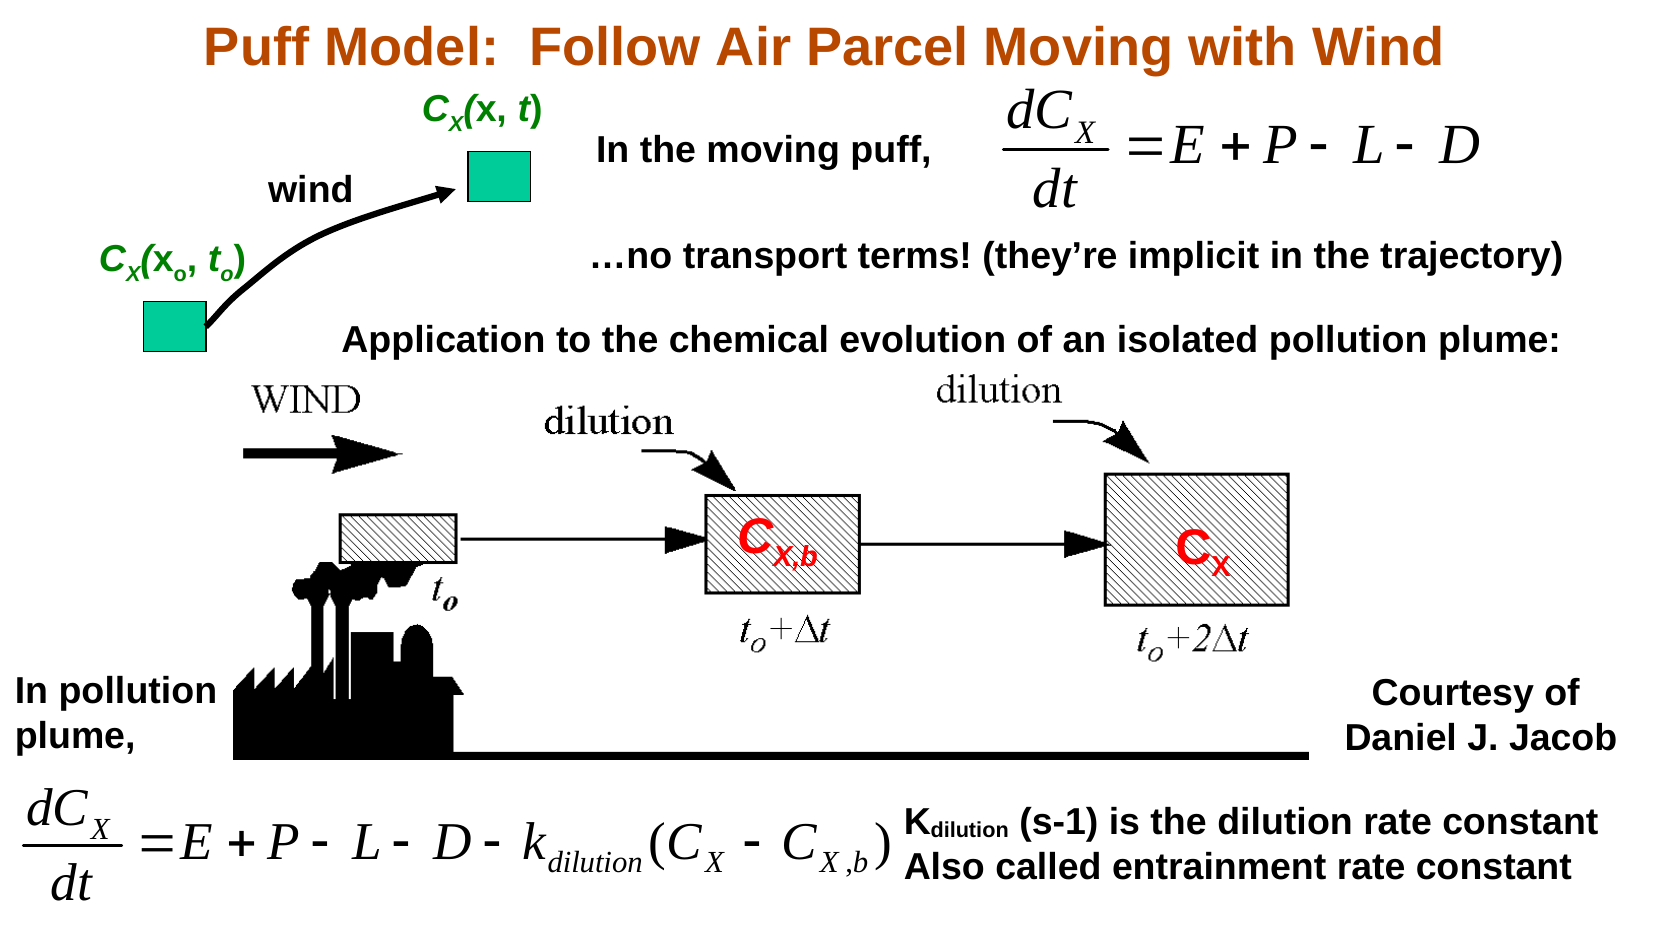

Puff Model: Follow Air Parcel Moving with Wind
CX(x, t)
In the moving puff,
wind
…no transport terms! (they’re implicit in the trajectory)
CX(xo, to)
Application to the chemical evolution of an isolated pollution plume:
CX,b
CX
In pollution
plume,
Courtesy of
Daniel J. Jacob
Kdilution (s-1) is the dilution rate constant
Also called entrainment rate constant